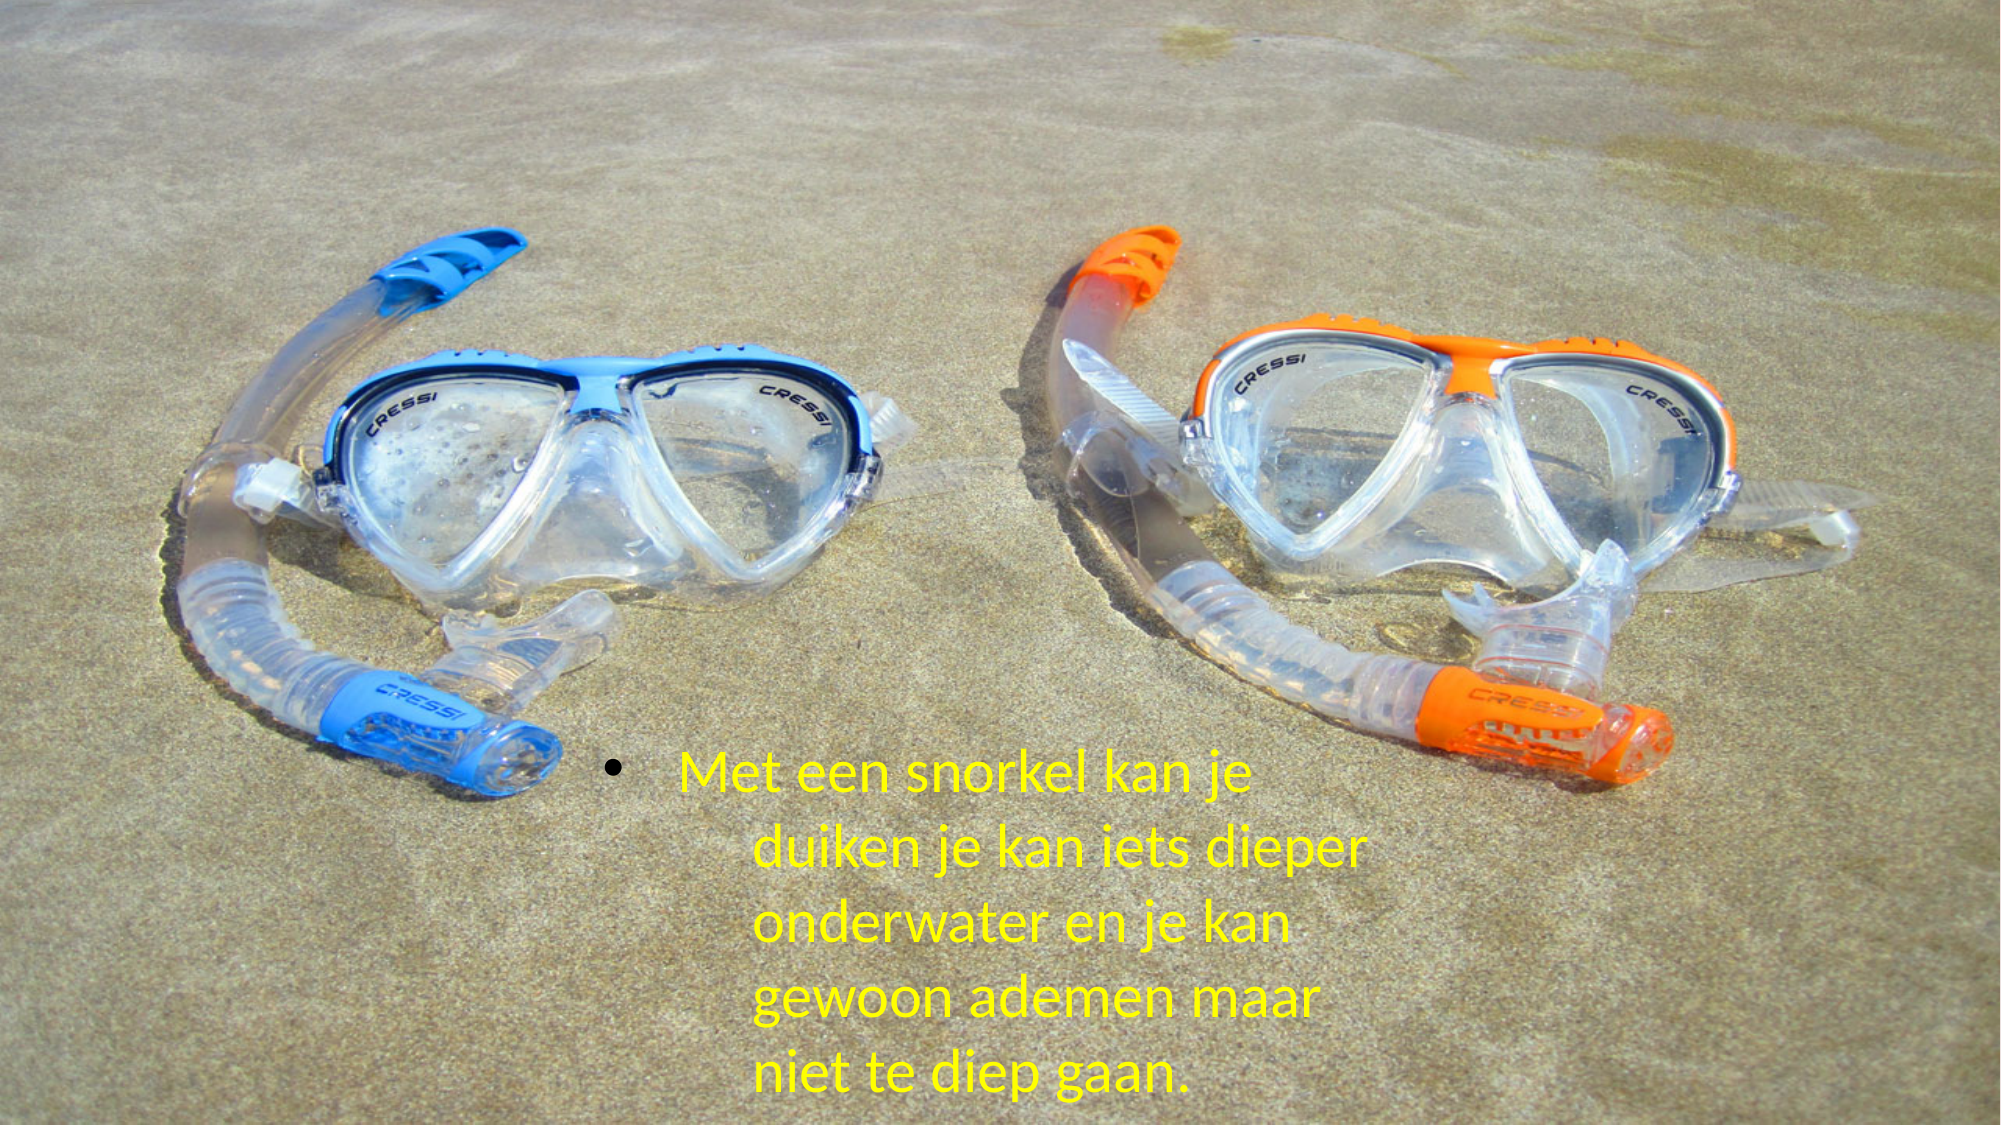

Met een snorkel kan je duiken je kan iets dieper onderwater en je kan gewoon ademen maar niet te diep gaan.